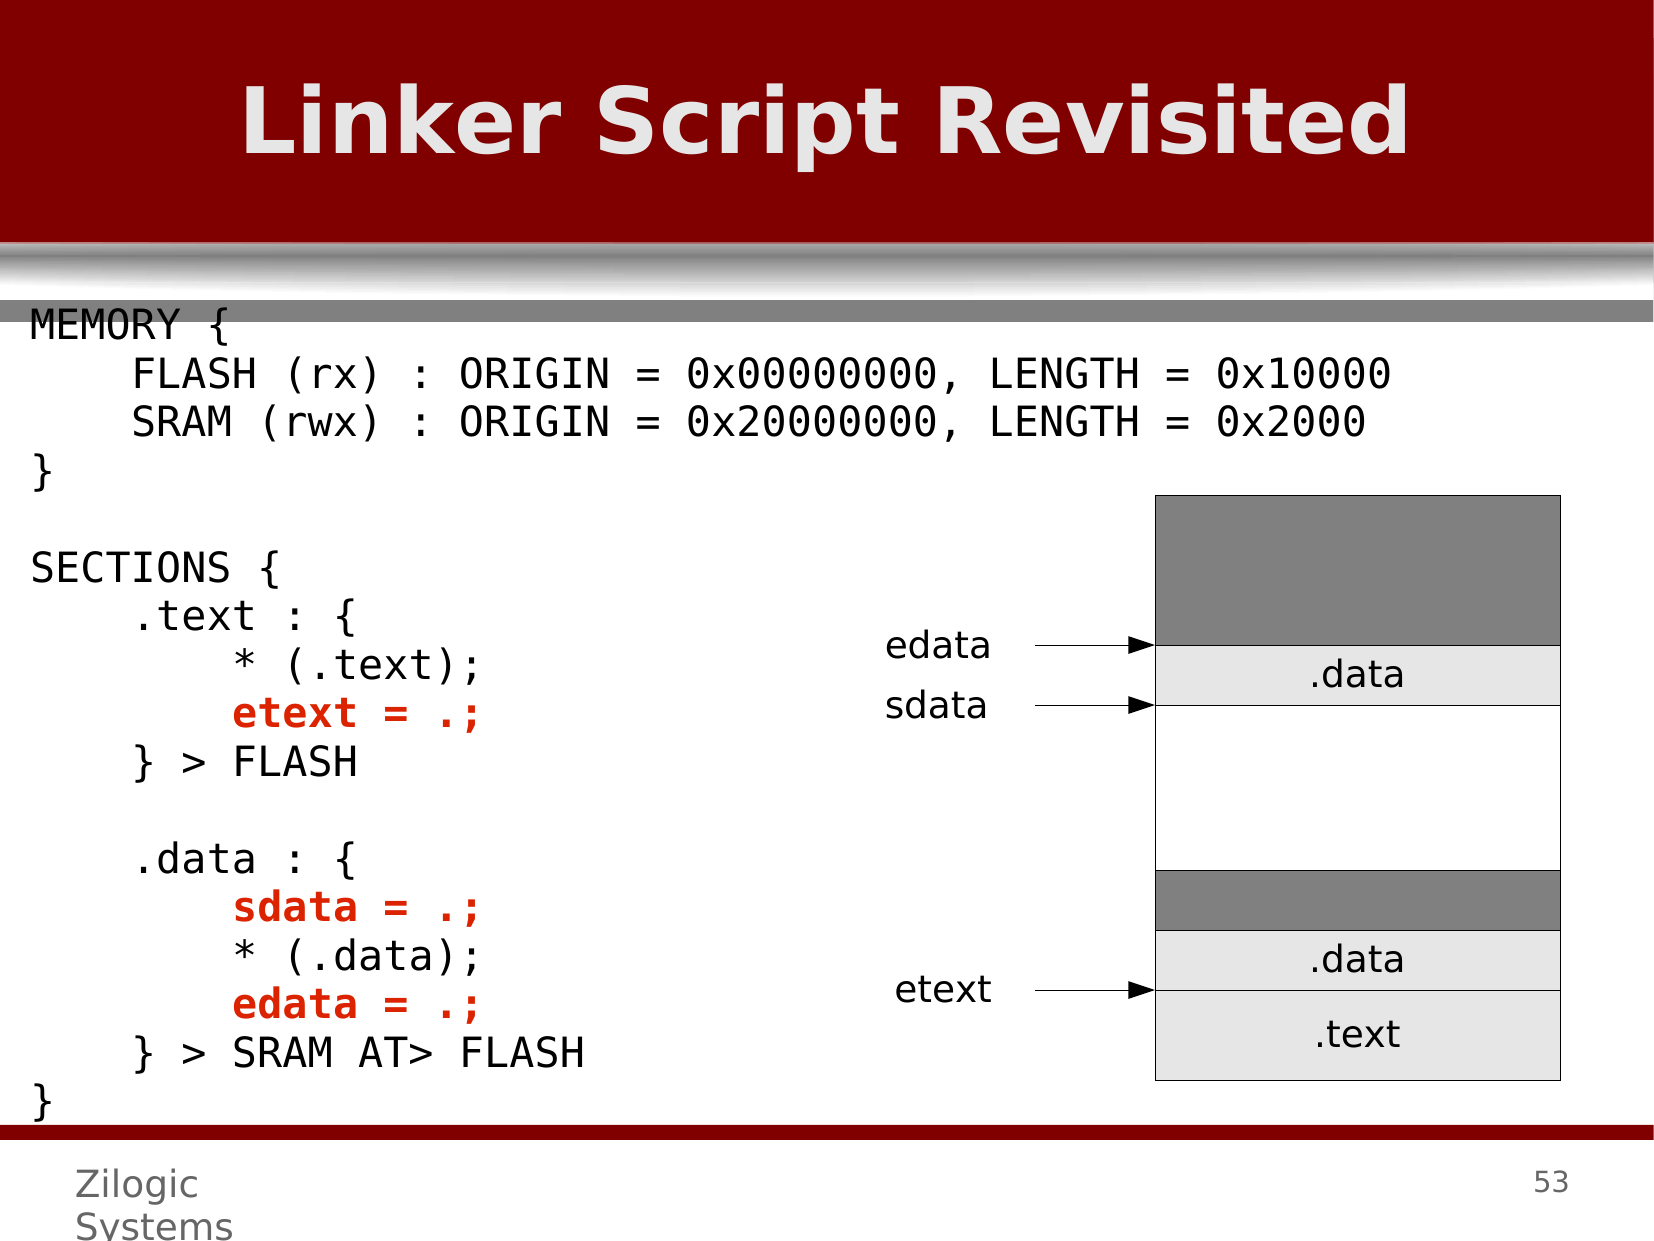

# Linker Script Revisited
MEMORY {
 FLASH (rx) : ORIGIN = 0x00000000, LENGTH = 0x10000
 SRAM (rwx) : ORIGIN = 0x20000000, LENGTH = 0x2000
}
SECTIONS {
 .text : {
 * (.text);
 etext = .;
 } > FLASH
 .data : {
 sdata = .;
 * (.data);
 edata = .;
 } > SRAM AT> FLASH
}
edata
.data
sdata
.data
etext
.text
53